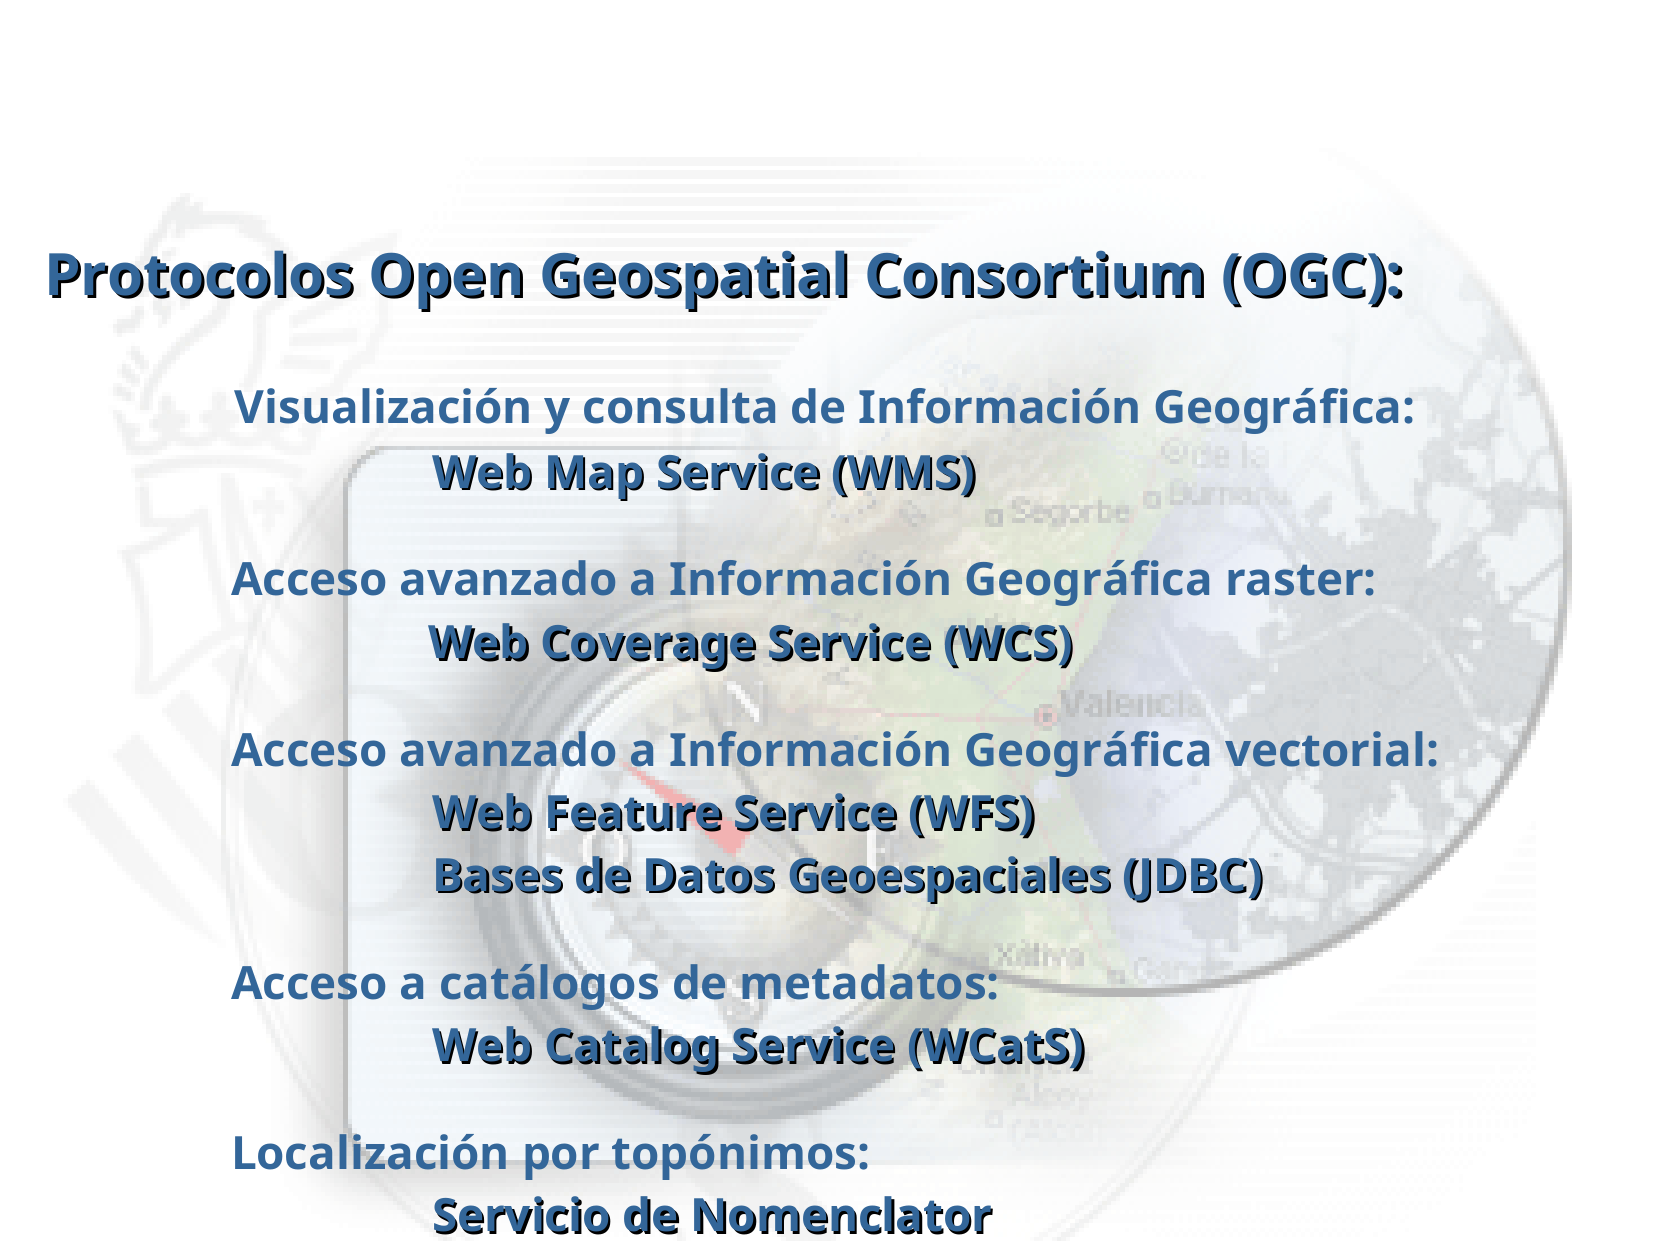

Protocolos Open Geospatial Consortium (OGC):
 Visualización y consulta de Información Geográfica:
Web Map Service (WMS)
 Acceso avanzado a Información Geográfica raster:
			Web Coverage Service (WCS)
 Acceso avanzado a Información Geográfica vectorial:
Web Feature Service (WFS)
Bases de Datos Geoespaciales (JDBC)
 Acceso a catálogos de metadatos:
Web Catalog Service (WCatS)
 Localización por topónimos:
Servicio de Nomenclator